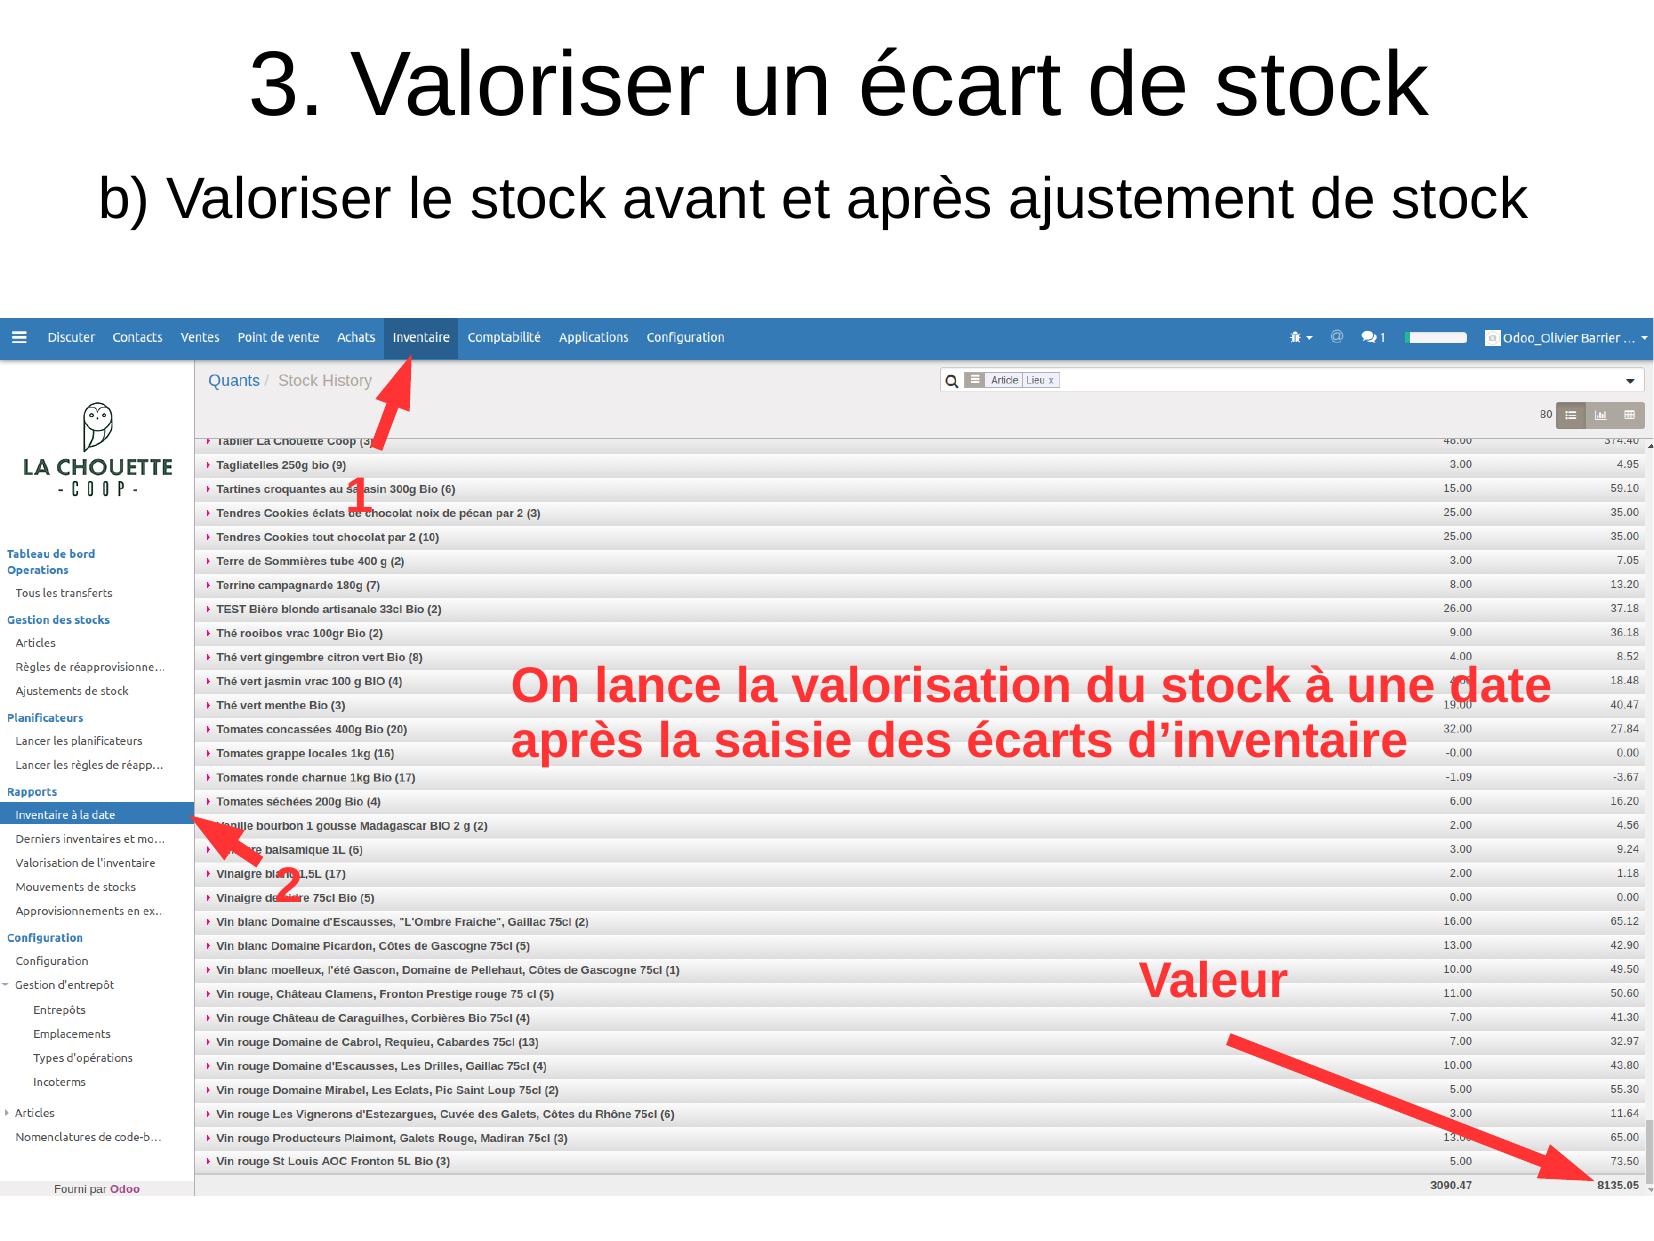

# 3. Valoriser un écart de stock b) Valoriser le stock avant et après ajustement de stock
1
On lance la valorisation du stock à une date après la saisie des écarts d’inventaire
2
Valeur